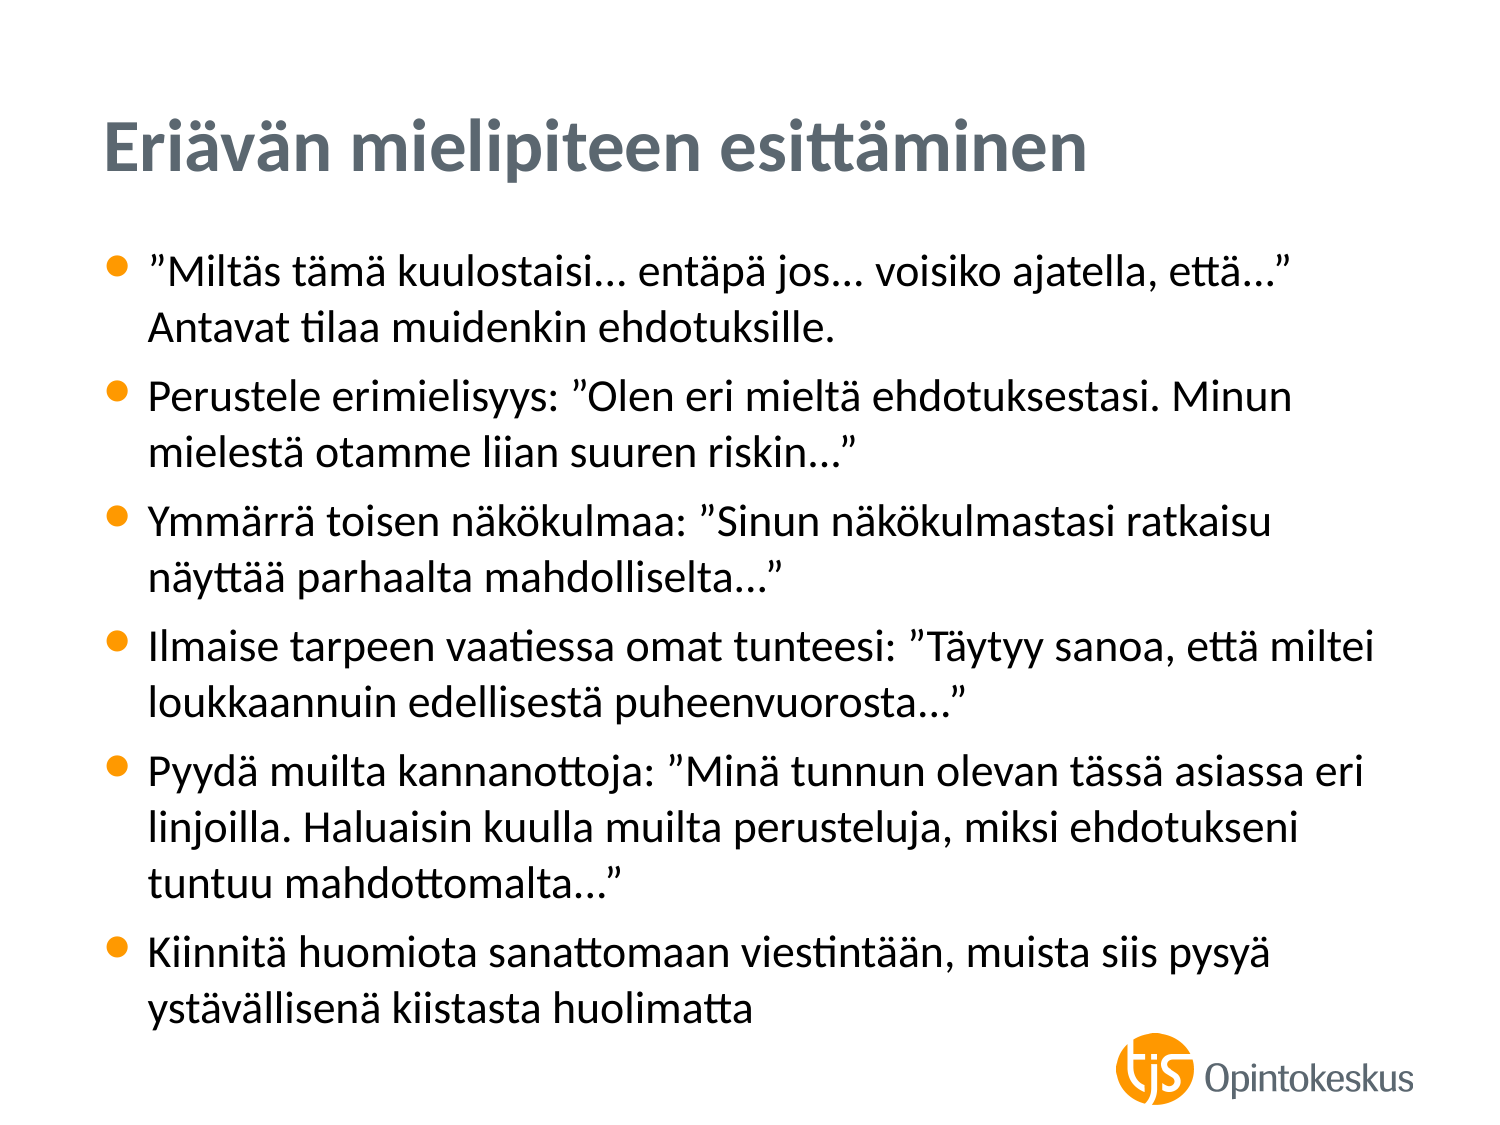

Eriävän mielipiteen esittäminen
# ”Miltäs tämä kuulostaisi... entäpä jos... voisiko ajatella, että...” Antavat tilaa muidenkin ehdotuksille.
Perustele erimielisyys: ”Olen eri mieltä ehdotuksestasi. Minun mielestä otamme liian suuren riskin...”
Ymmärrä toisen näkökulmaa: ”Sinun näkökulmastasi ratkaisu näyttää parhaalta mahdolliselta...”
Ilmaise tarpeen vaatiessa omat tunteesi: ”Täytyy sanoa, että miltei loukkaannuin edellisestä puheenvuorosta...”
Pyydä muilta kannanottoja: ”Minä tunnun olevan tässä asiassa eri linjoilla. Haluaisin kuulla muilta perusteluja, miksi ehdotukseni tuntuu mahdottomalta...”
Kiinnitä huomiota sanattomaan viestintään, muista siis pysyä ystävällisenä kiistasta huolimatta